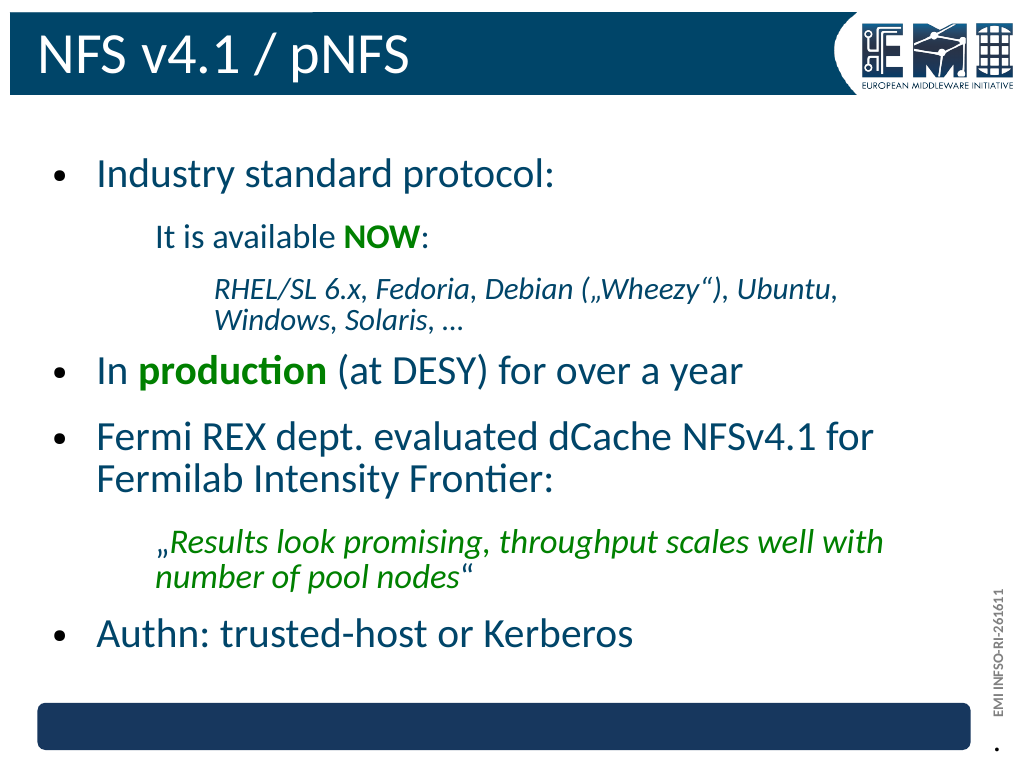

# NFS v4.1 / pNFS
Industry standard protocol:
It is available NOW:
RHEL/SL 6.x, Fedoria, Debian („Wheezy“), Ubuntu, Windows, Solaris, …
In production (at DESY) for over a year
Fermi REX dept. evaluated dCache NFSv4.1 for Fermilab Intensity Frontier:
„Results look promising, throughput scales well with number of pool nodes“
Authn: trusted-host or Kerberos